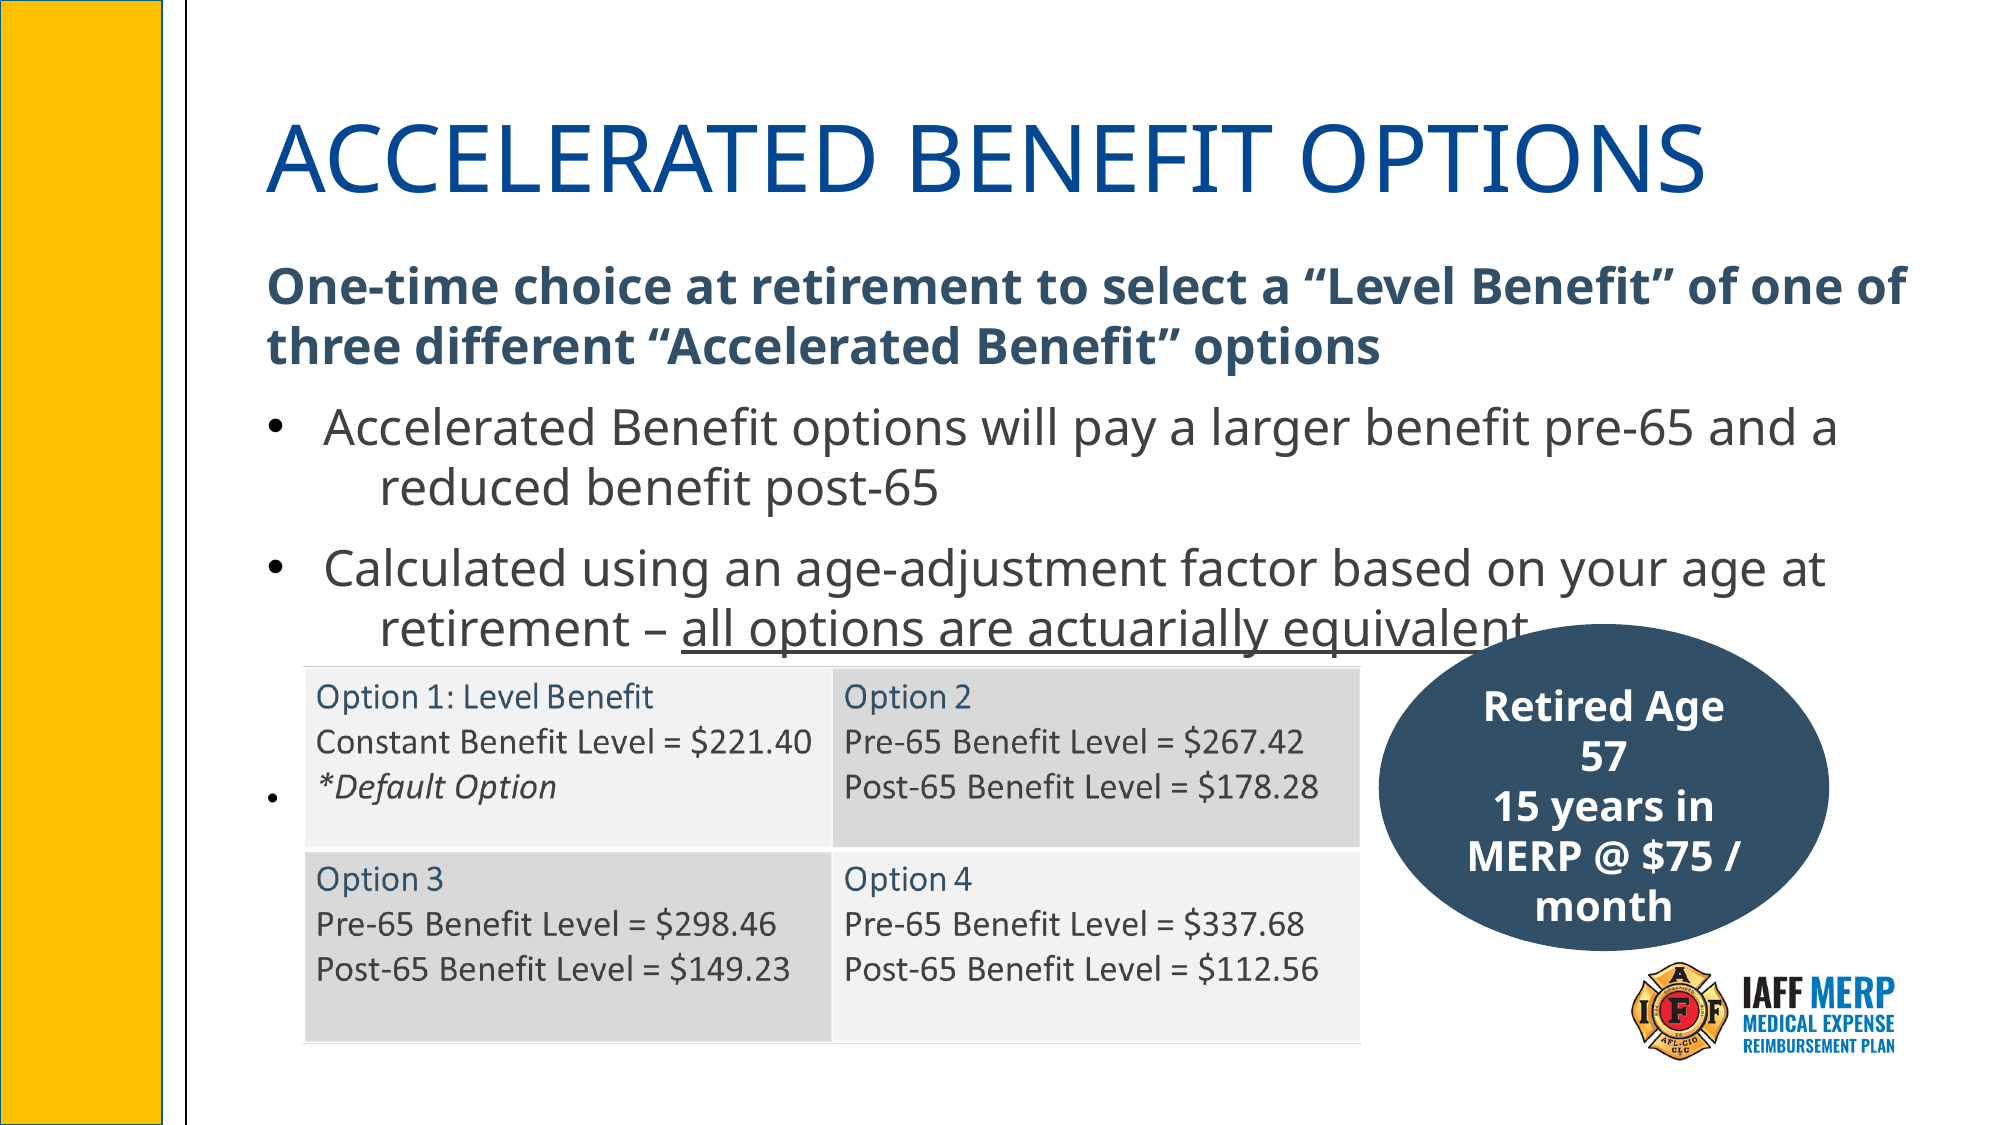

# Accelerated benefit options
One-time choice at retirement to select a “Level Benefit” of one of three different “Accelerated Benefit” options
Accelerated Benefit options will pay a larger benefit pre-65 and a reduced benefit post-65
Calculated using an age-adjustment factor based on your age at retirement – all options are actuarially equivalent
Retired Age 57
15 years in MERP @ $75 / month